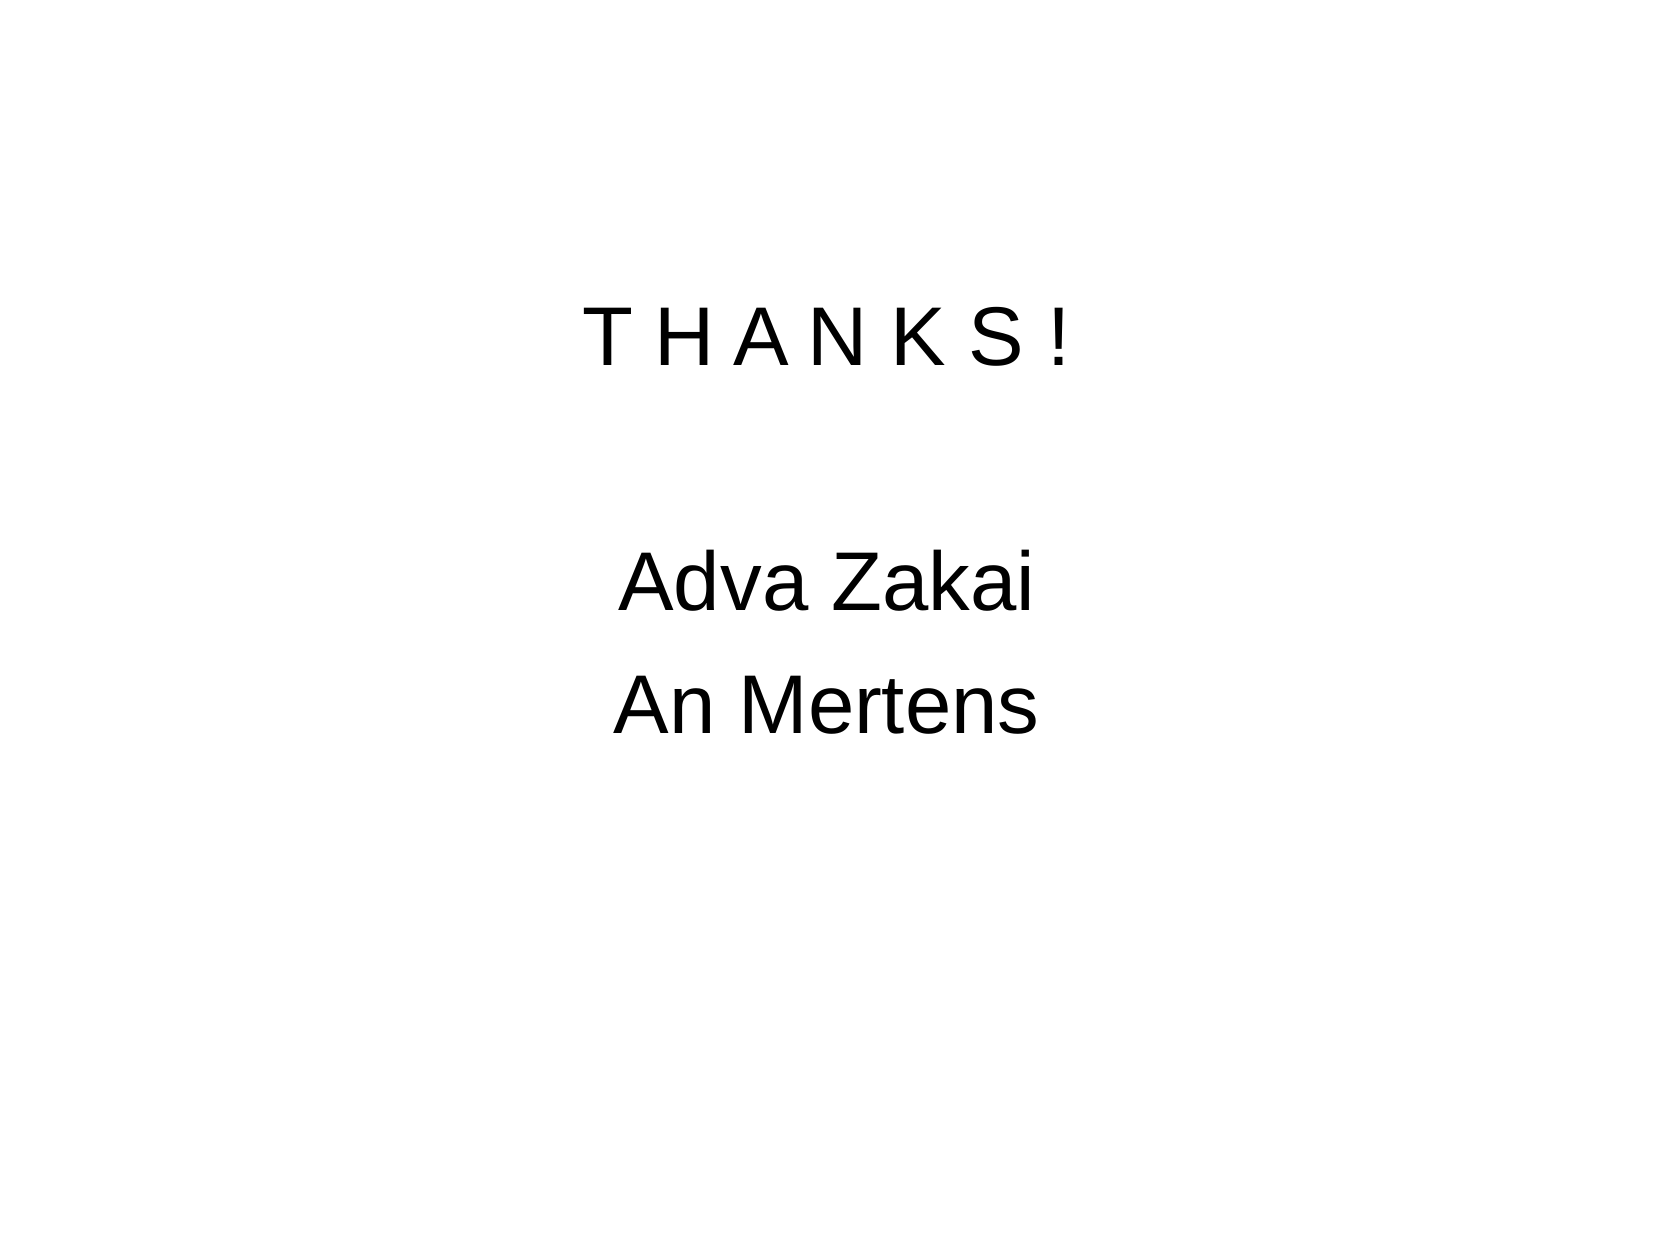

#
T H A N K S !
Adva Zakai
An Mertens